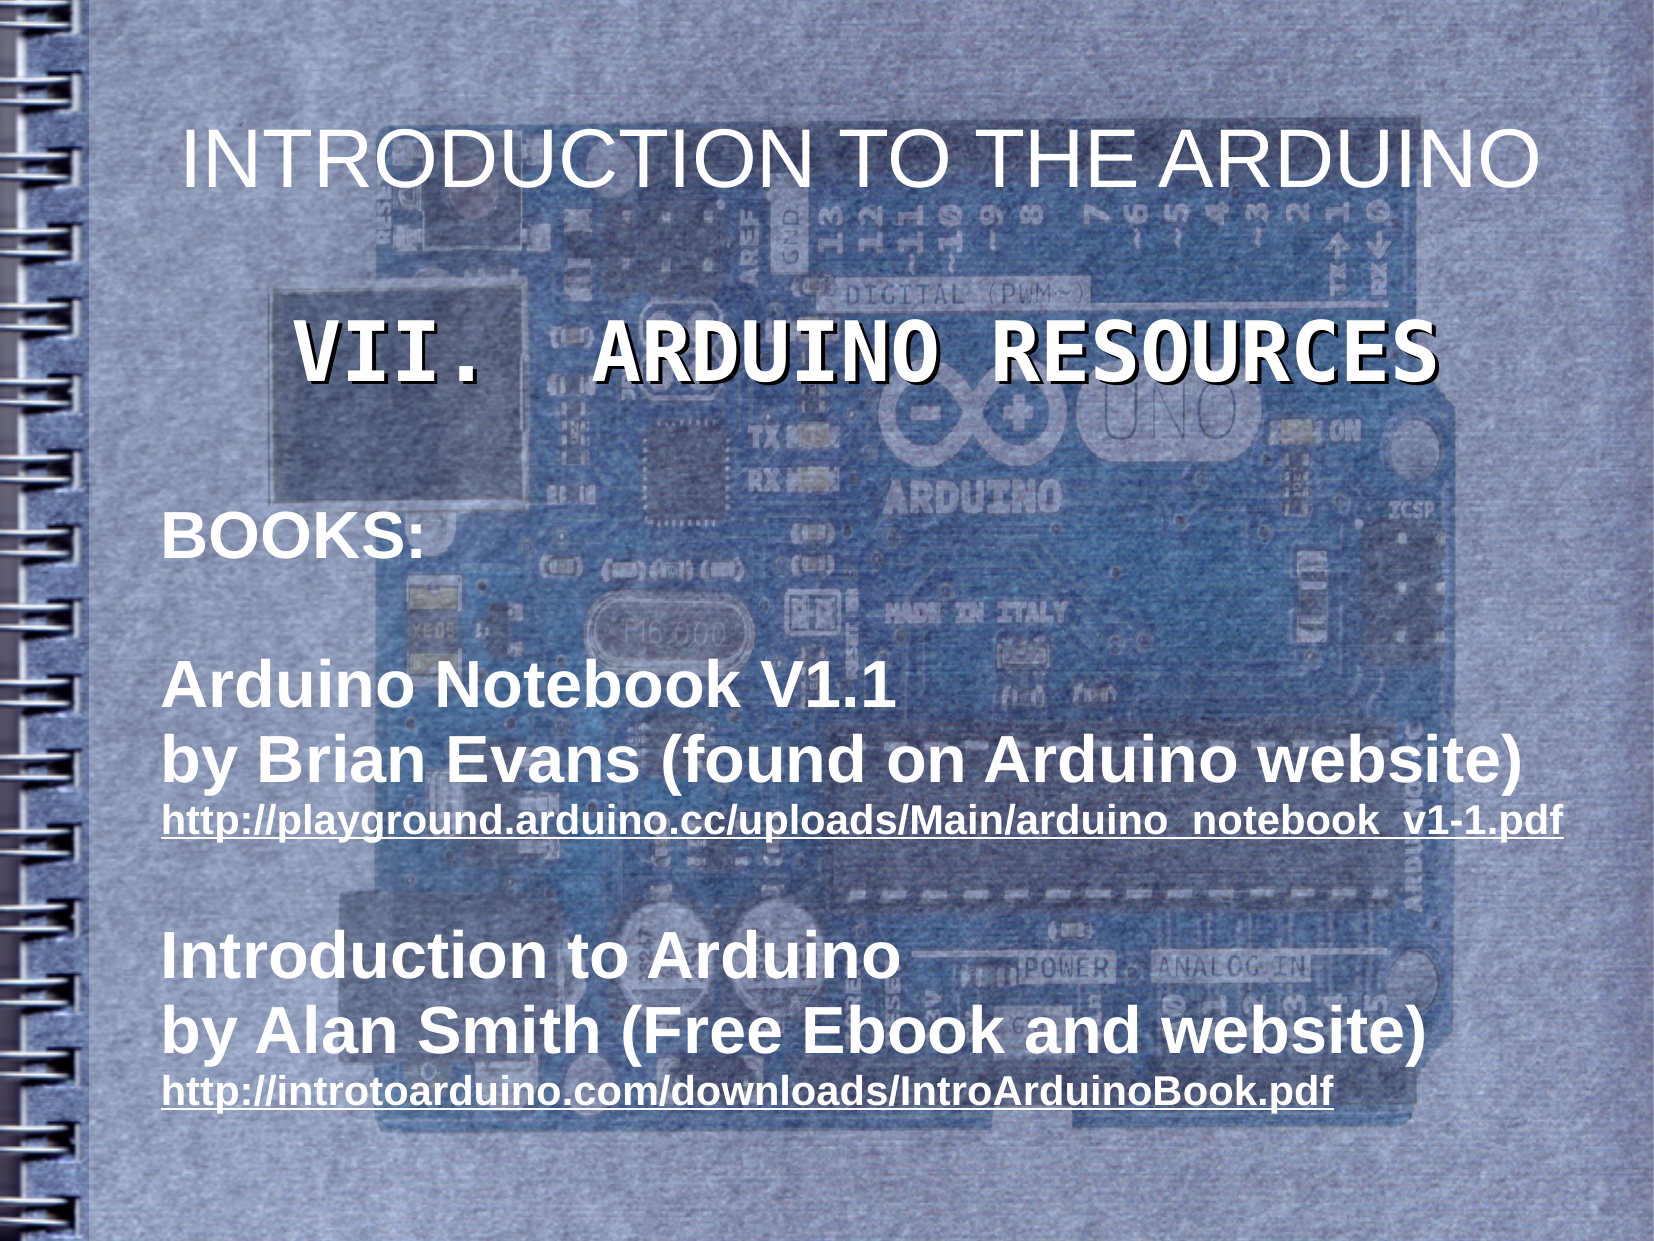

INTRODUCTION TO THE ARDUINO
VII. ARDUINO RESOURCES
BOOKS:
Arduino Notebook V1.1
by Brian Evans (found on Arduino website)
http://playground.arduino.cc/uploads/Main/arduino_notebook_v1-1.pdf
Introduction to Arduino
by Alan Smith (Free Ebook and website) http://introtoarduino.com/downloads/IntroArduinoBook.pdf